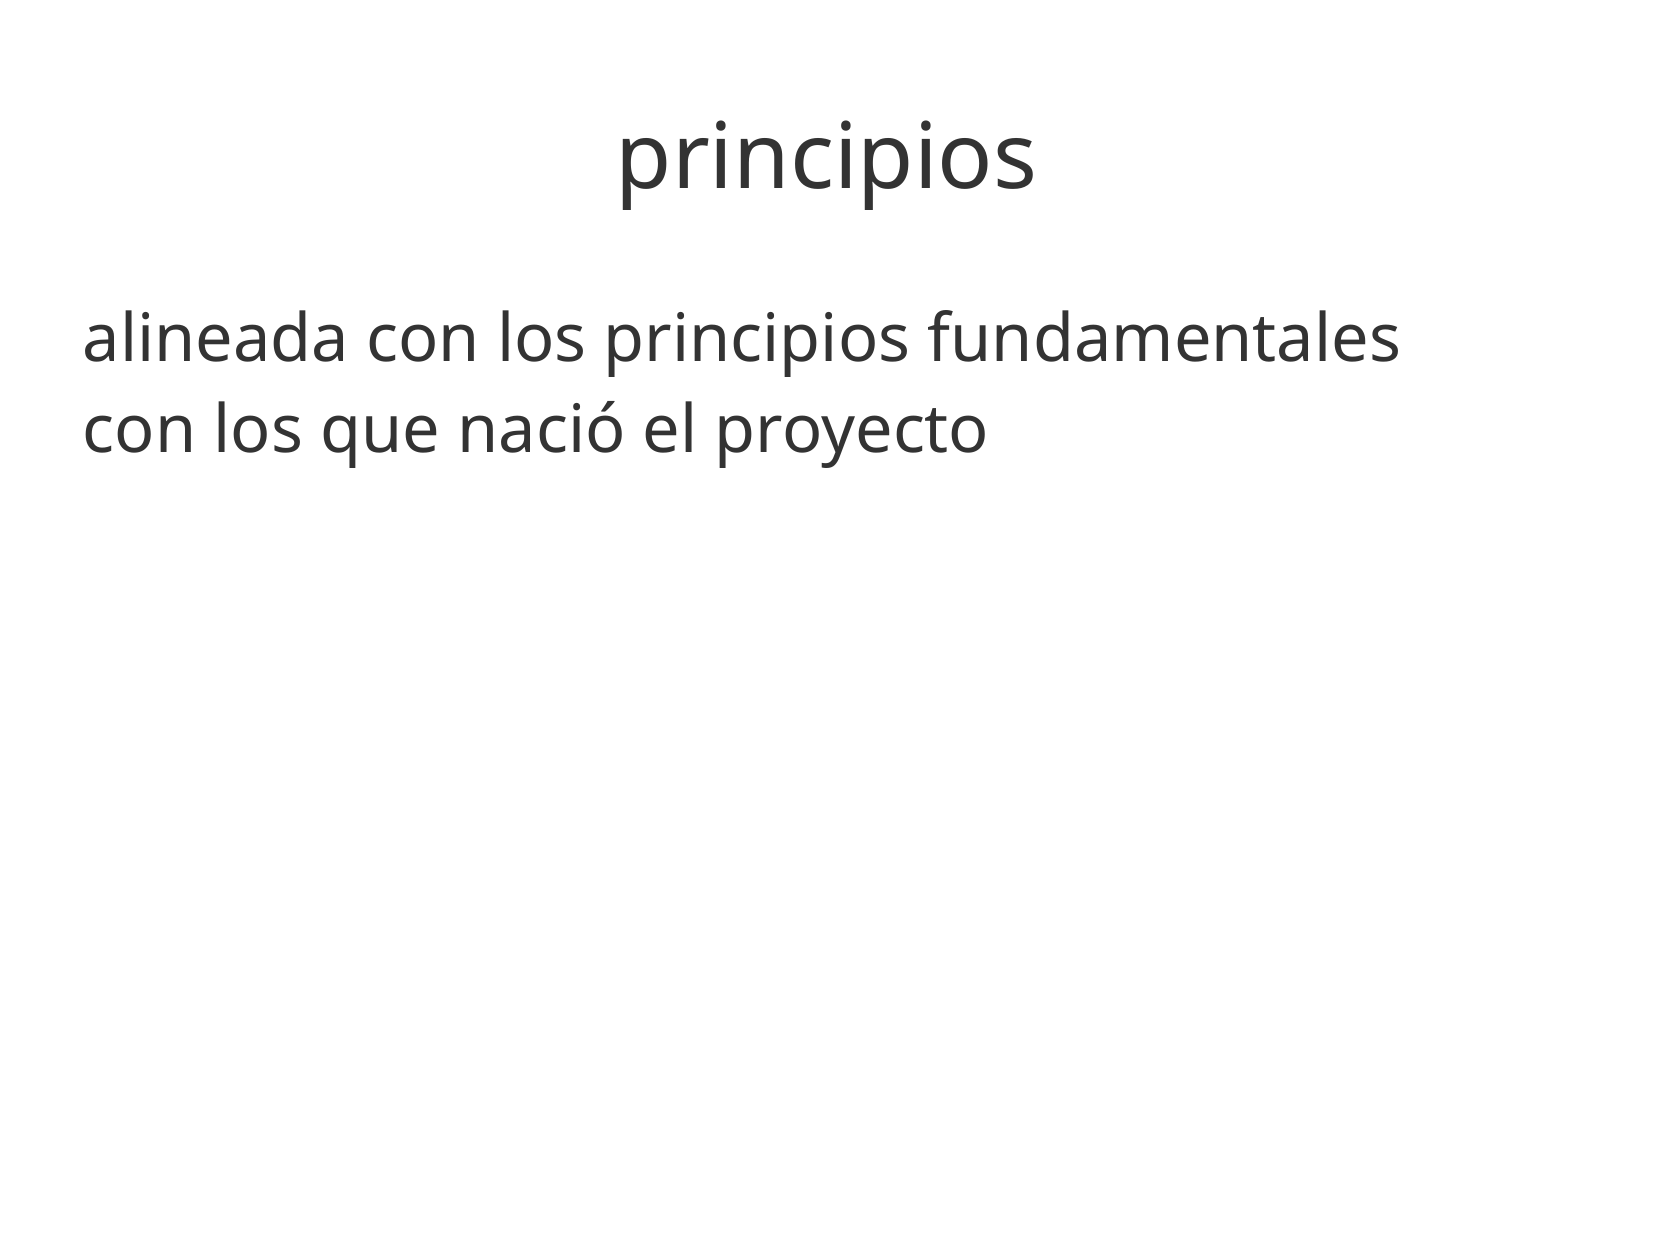

# principios
alineada con los principios fundamentales
con los que nació el proyecto